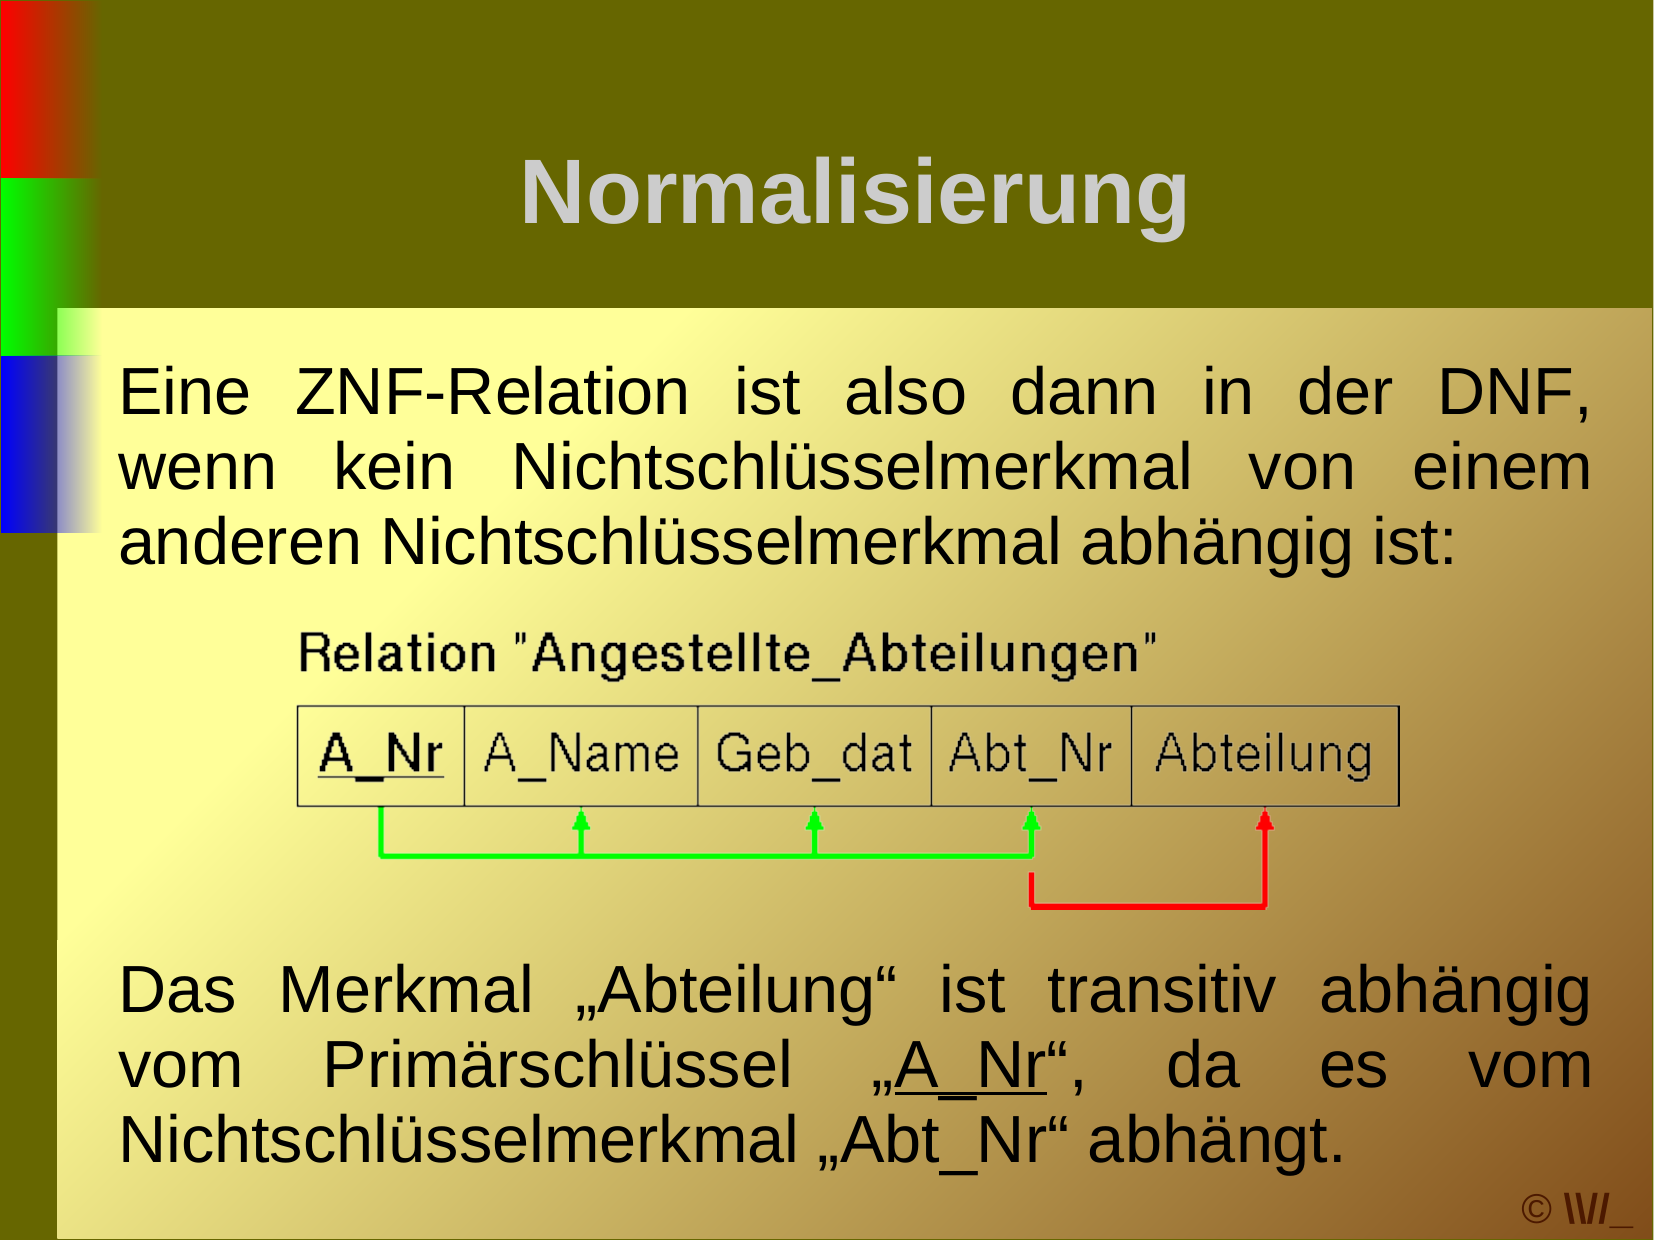

# Normalisierung
Eine ZNF-Relation ist also dann in der DNF, wenn kein Nichtschlüsselmerkmal von einem anderen Nichtschlüsselmerkmal abhängig ist:
Das Merkmal „Abteilung“ ist transitiv abhängig vom Primärschlüssel „A_Nr“, da es vom Nichtschlüsselmerkmal „Abt_Nr“ abhängt.